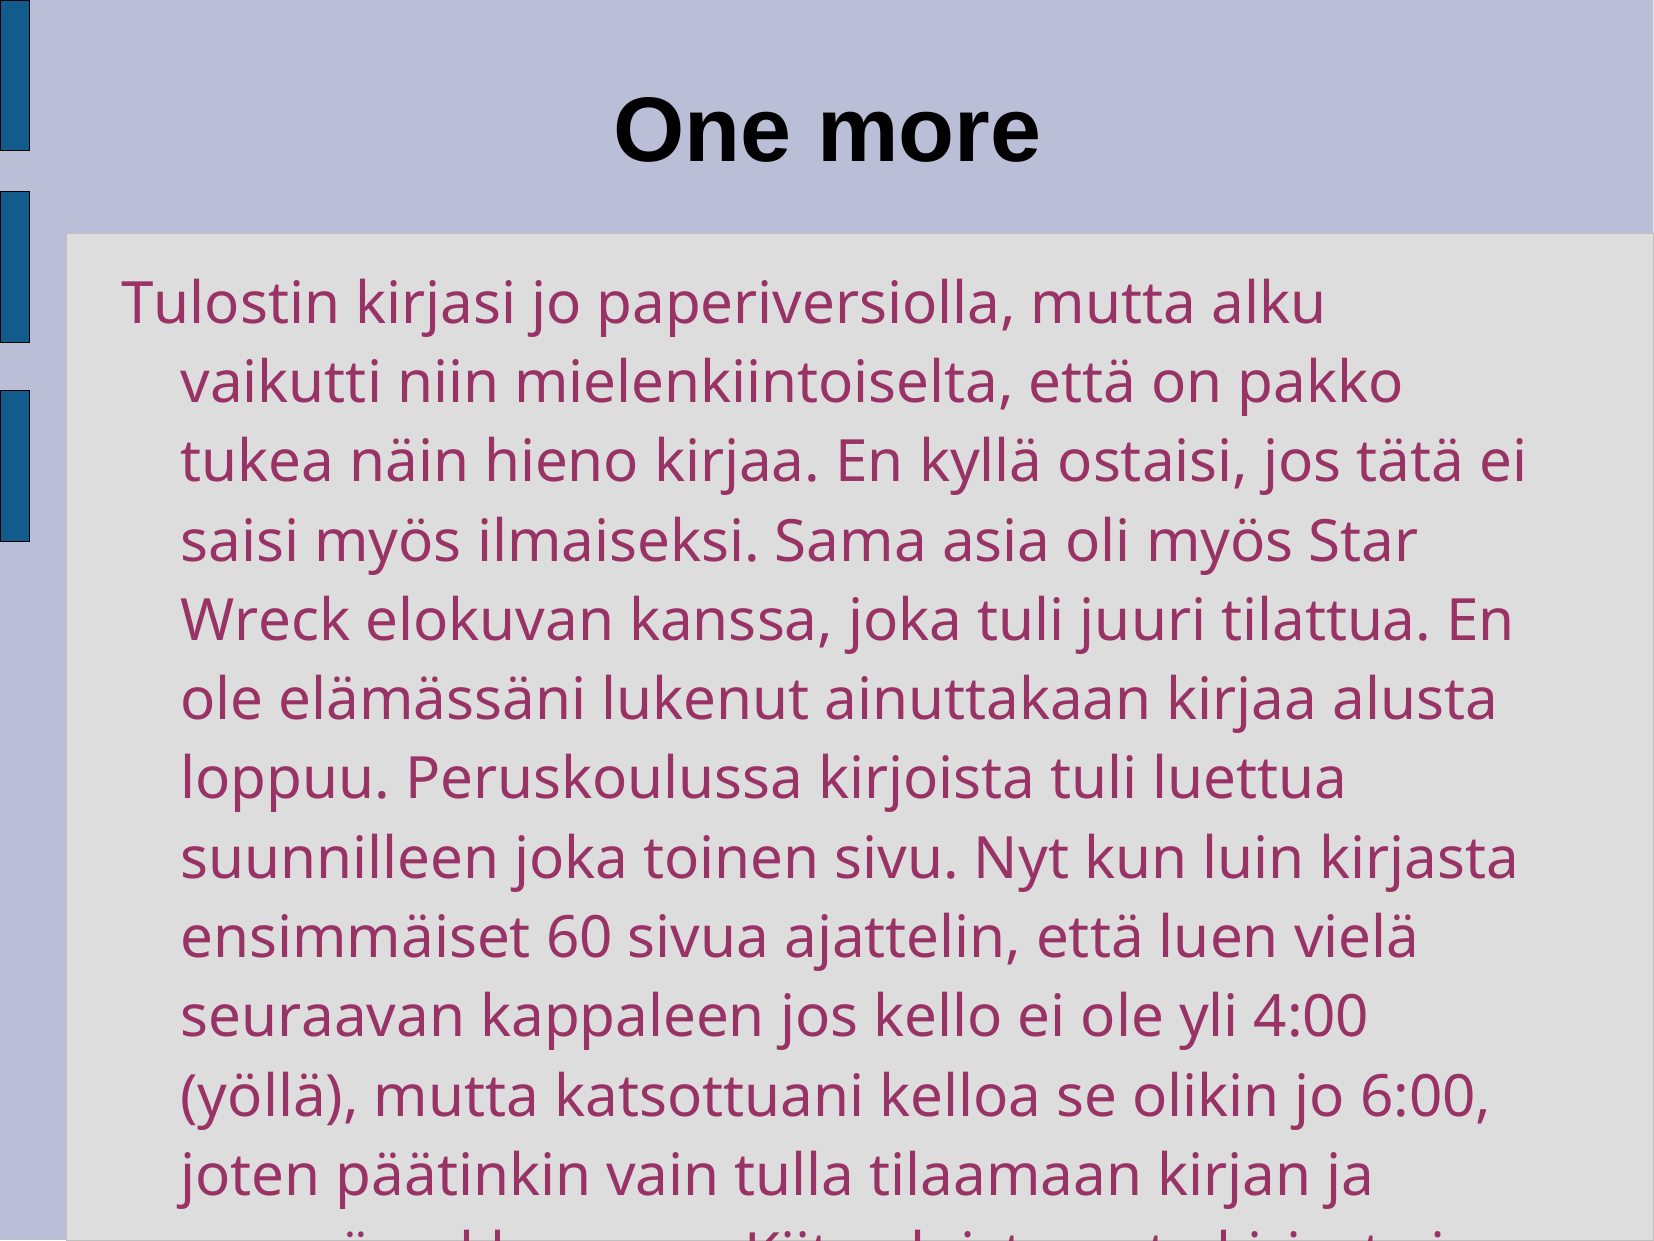

# One more
Tulostin kirjasi jo paperiversiolla, mutta alku vaikutti niin mielenkiintoiselta, että on pakko tukea näin hieno kirjaa. En kyllä ostaisi, jos tätä ei saisi myös ilmaiseksi. Sama asia oli myös Star Wreck elokuvan kanssa, joka tuli juuri tilattua. En ole elämässäni lukenut ainuttakaan kirjaa alusta loppuu. Peruskoulussa kirjoista tuli luettua suunnilleen joka toinen sivu. Nyt kun luin kirjasta ensimmäiset 60 sivua ajattelin, että luen vielä seuraavan kappaleen jos kello ei ole yli 4:00 (yöllä), mutta katsottuani kelloa se olikin jo 6:00, joten päätinkin vain tulla tilaamaan kirjan ja mennä nukkumaan. Kiitos loistavasta kirjasta ja hyvät jatkot.